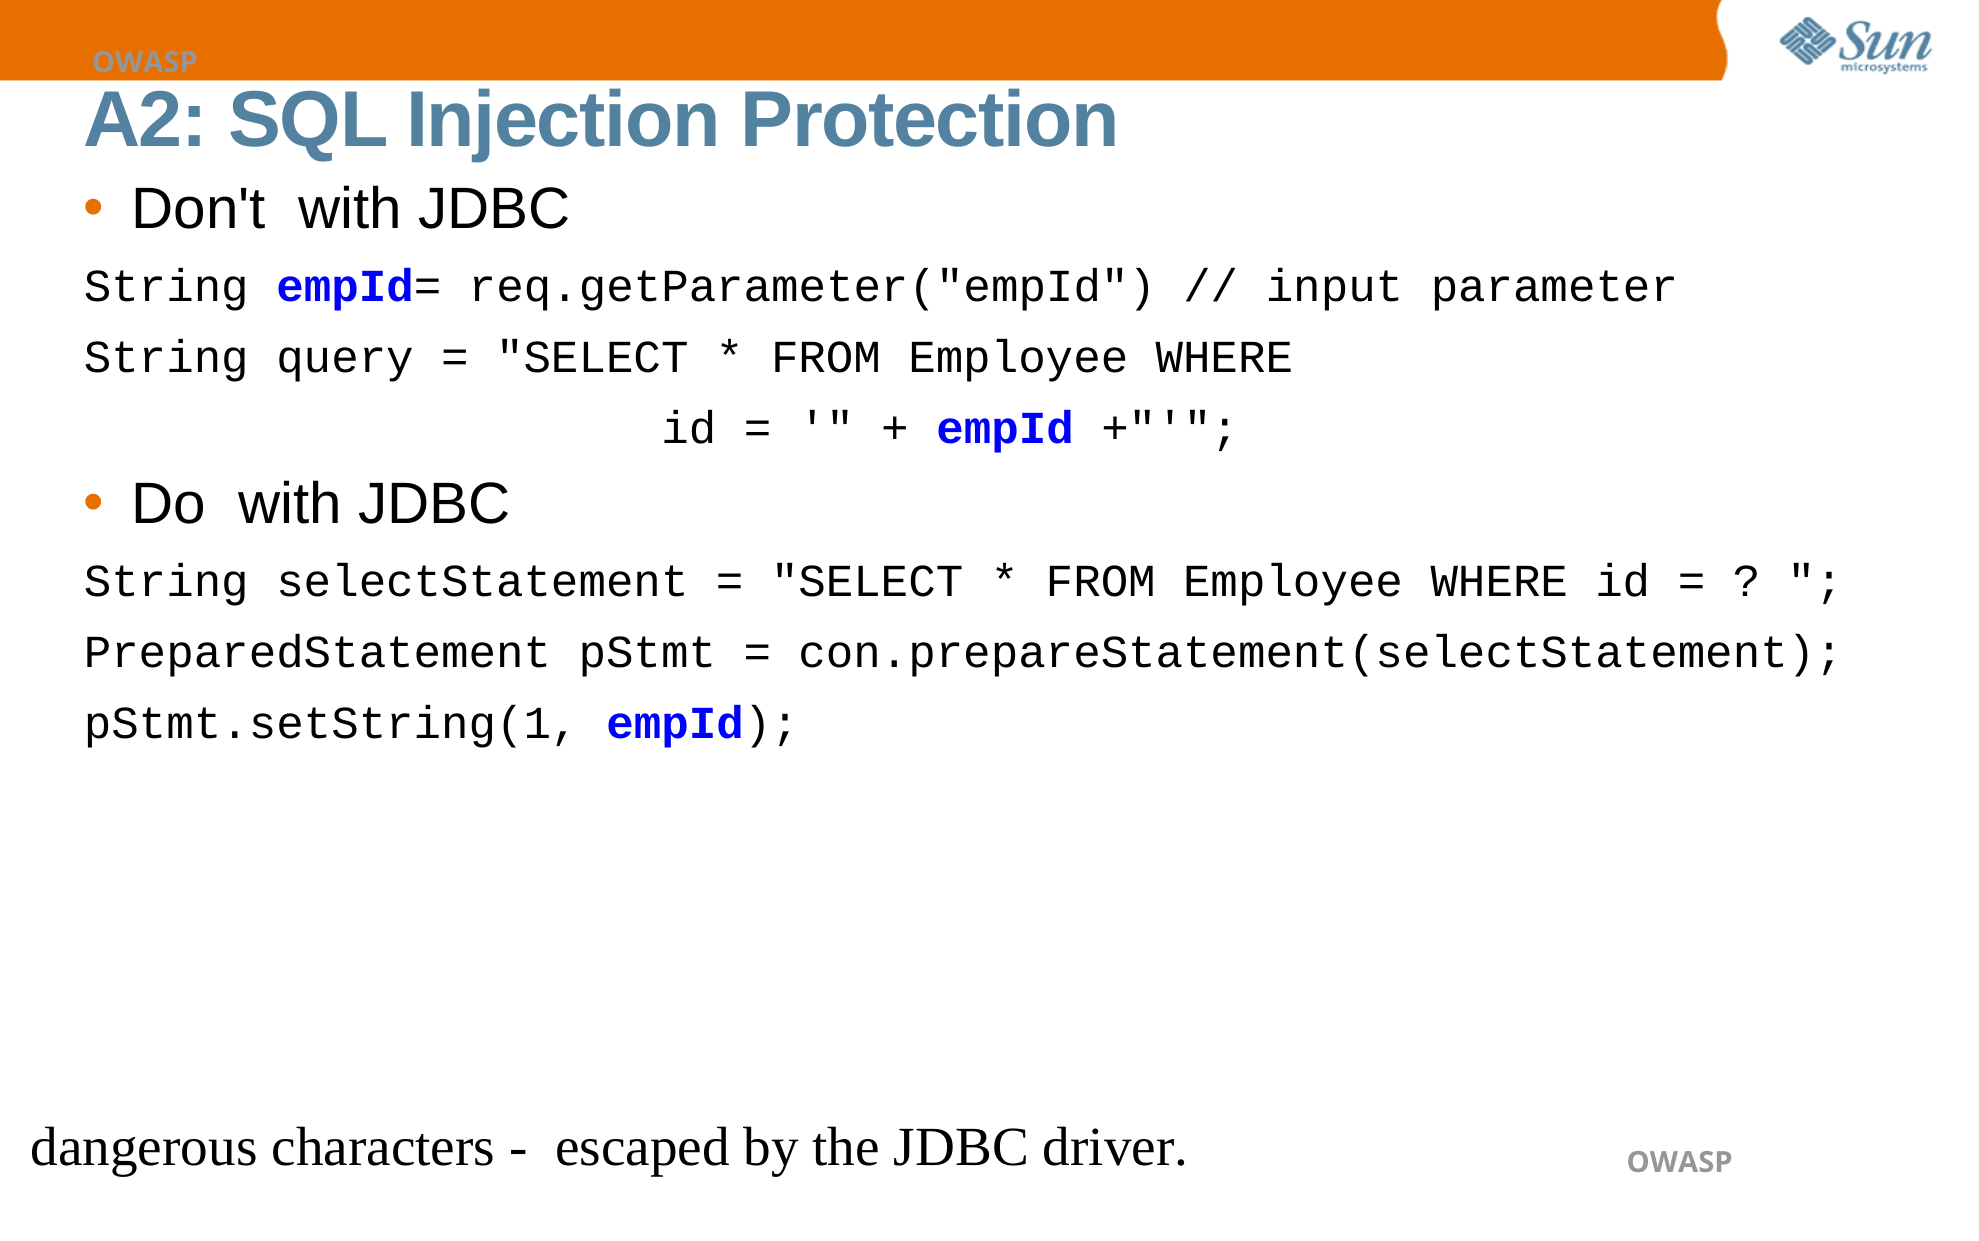

A2: SQL Injection Protection
# Don't with JDBC
String empId= req.getParameter("empId") // input parameter
String query = "SELECT * FROM Employee WHERE
 id = '" + empId +"'";
Do with JDBC
String selectStatement = "SELECT * FROM Employee WHERE id = ? ";
PreparedStatement pStmt = con.prepareStatement(selectStatement);
pStmt.setString(1, empId);
dangerous characters - escaped by the JDBC driver.